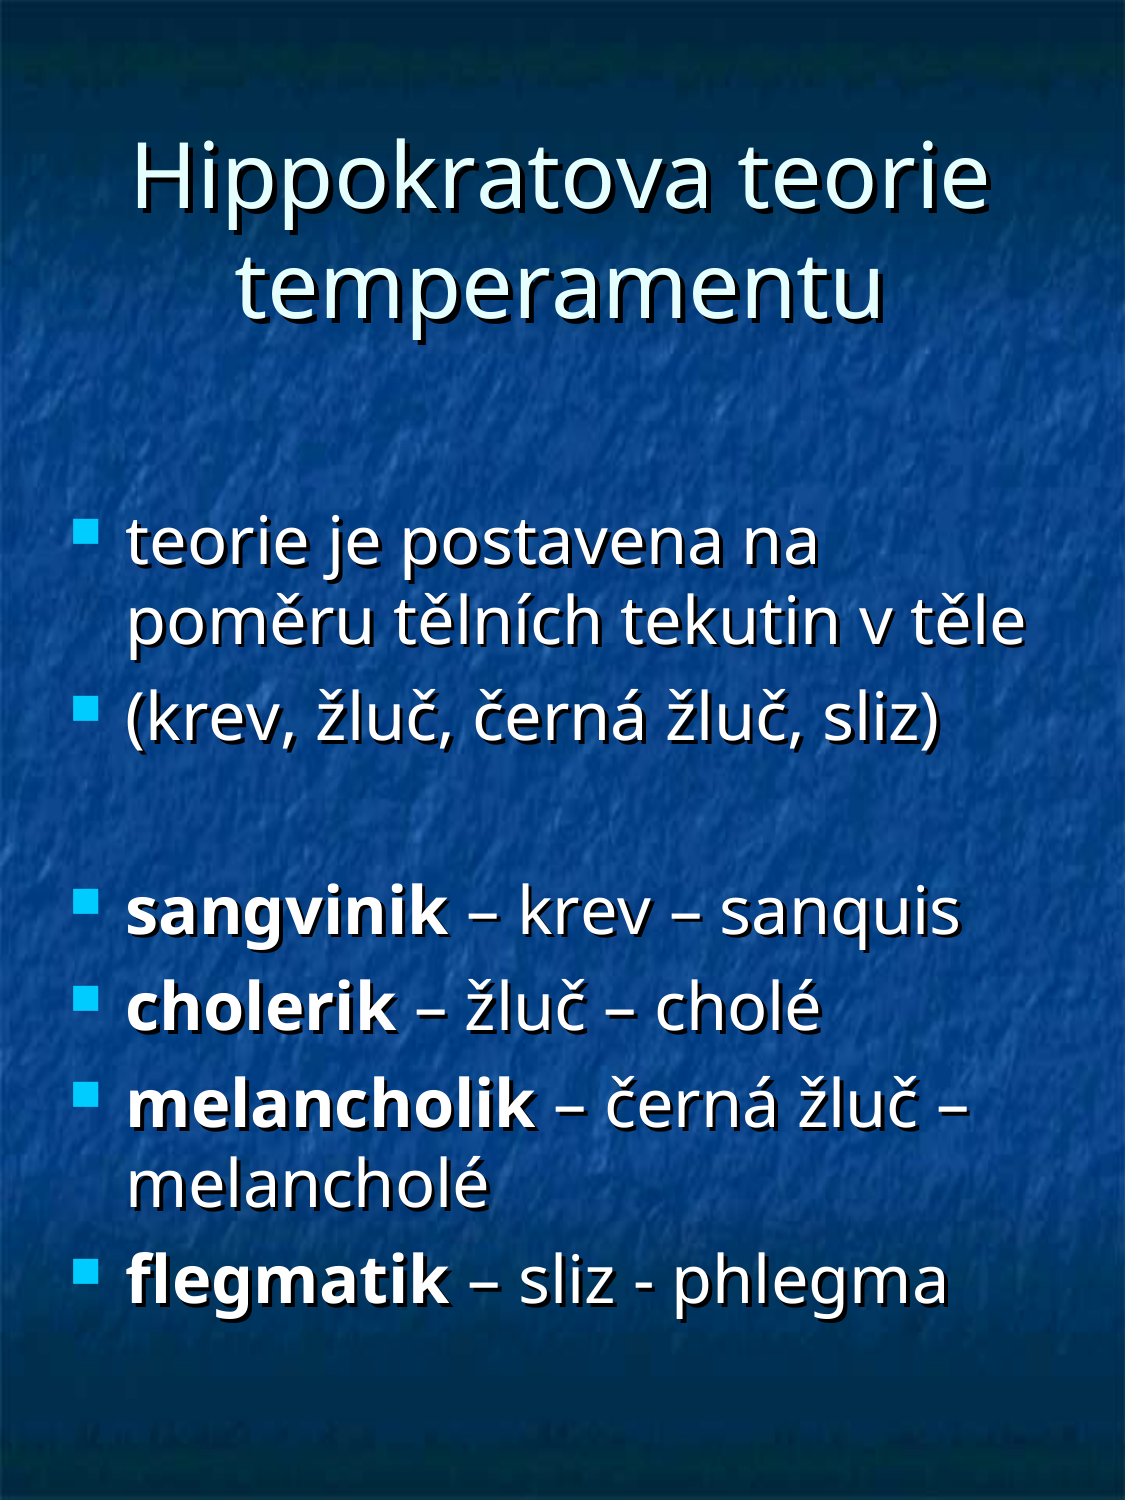

# Hippokratova teorie temperamentu
teorie je postavena na poměru tělních tekutin v těle
(krev, žluč, černá žluč, sliz)
sangvinik – krev – sanquis
cholerik – žluč – cholé
melancholik – černá žluč – melancholé
flegmatik – sliz - phlegma